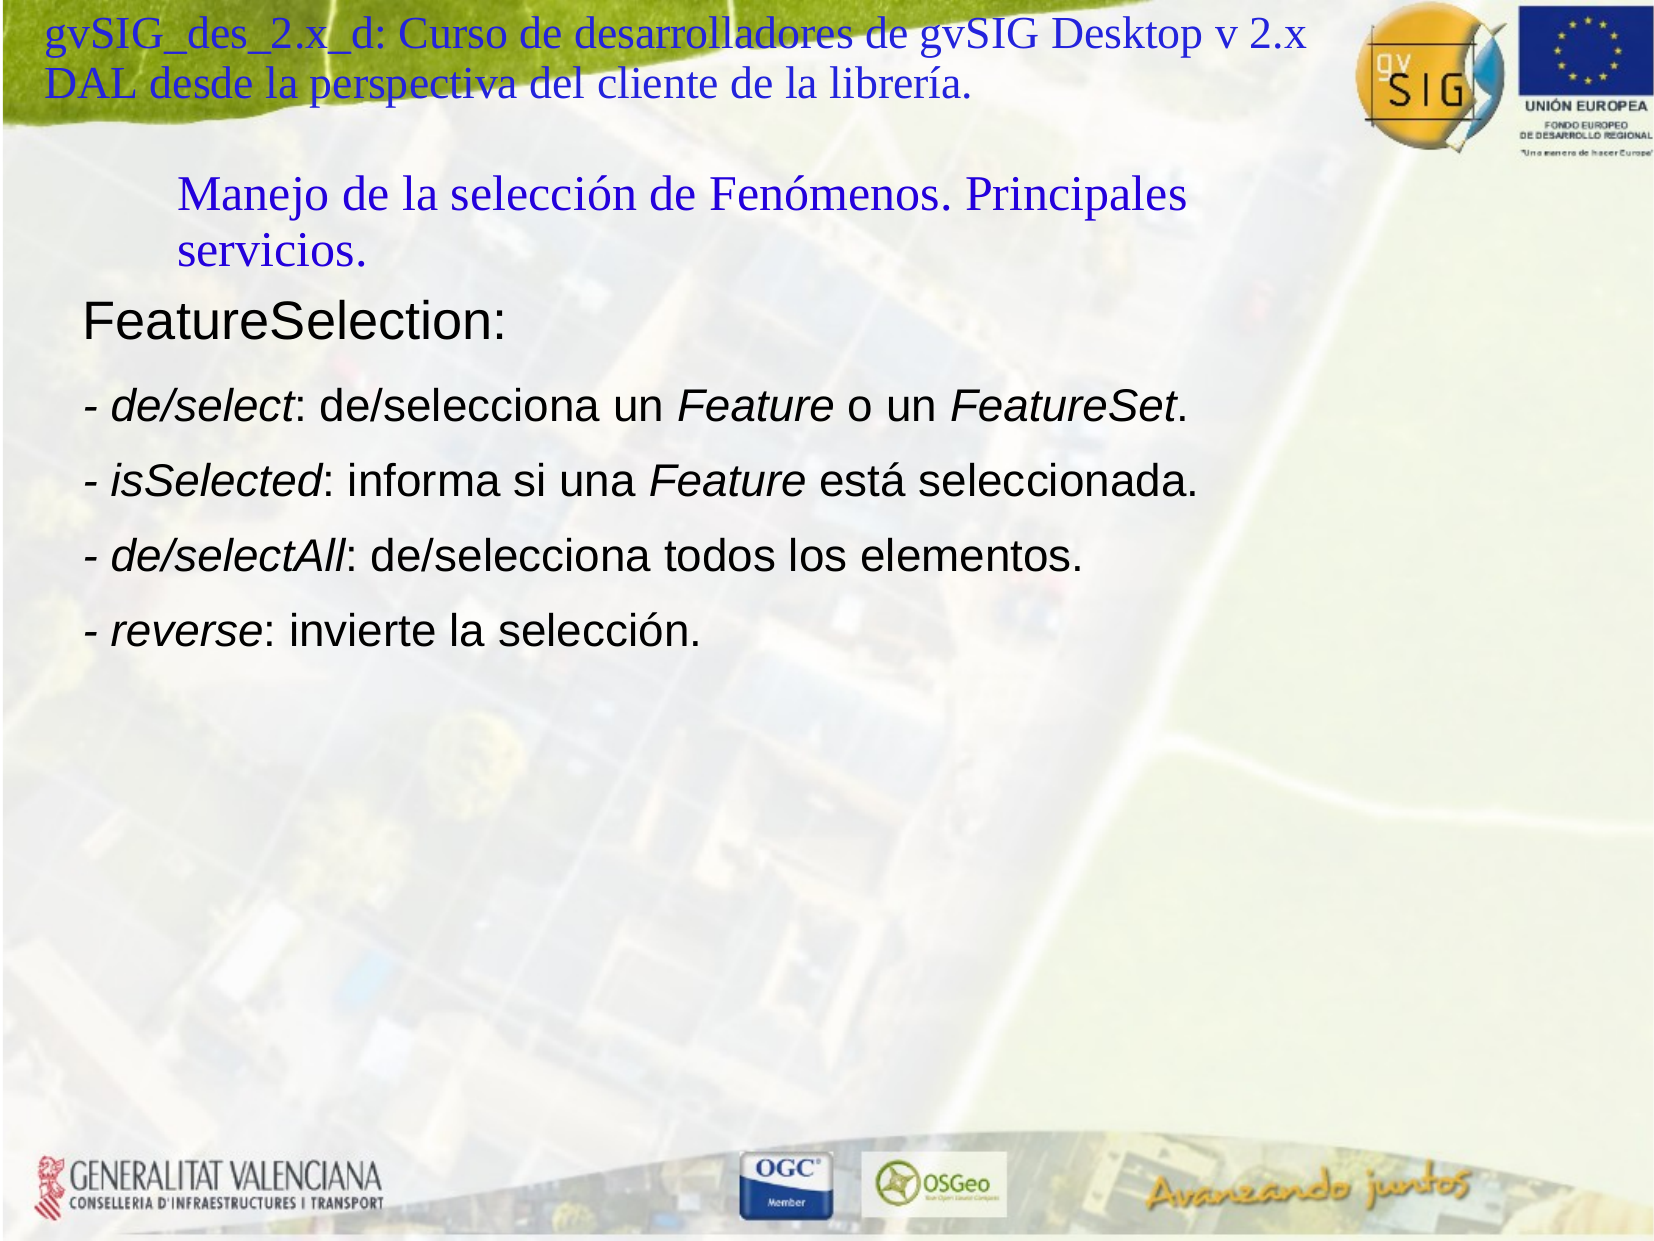

# Manejo de la selección de Fenómenos. Principales servicios.
FeatureSelection:
- de/select: de/selecciona un Feature o un FeatureSet.
- isSelected: informa si una Feature está seleccionada.
- de/selectAll: de/selecciona todos los elementos.
- reverse: invierte la selección.